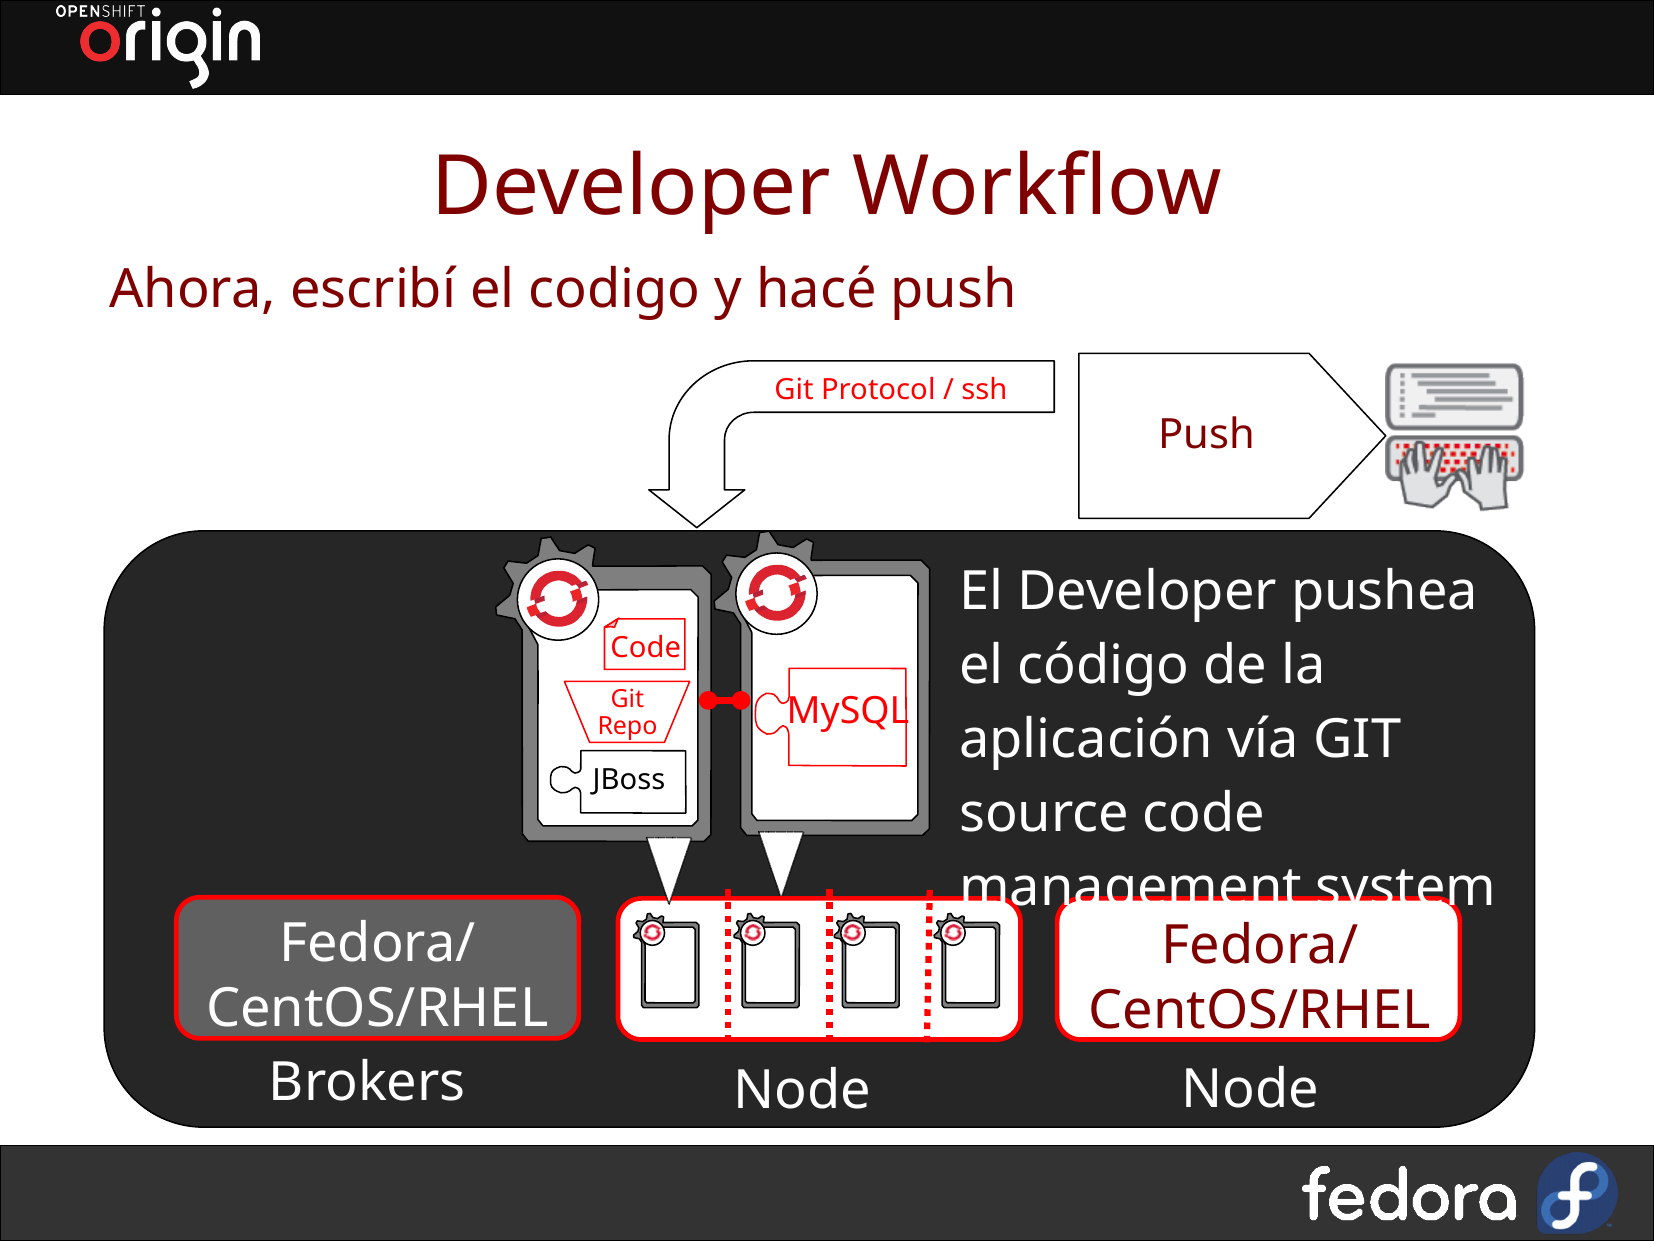

# Developer Workflow
Ahora, escribí el codigo y hacé push
Git Protocol / ssh
Push
El Developer pushea el código de la aplicación vía GIT source code management system
Code
Git
Repo
MySQL
JBoss
Fedora/CentOS/RHEL
Fedora/CentOS/RHEL
Brokers
Node
Node